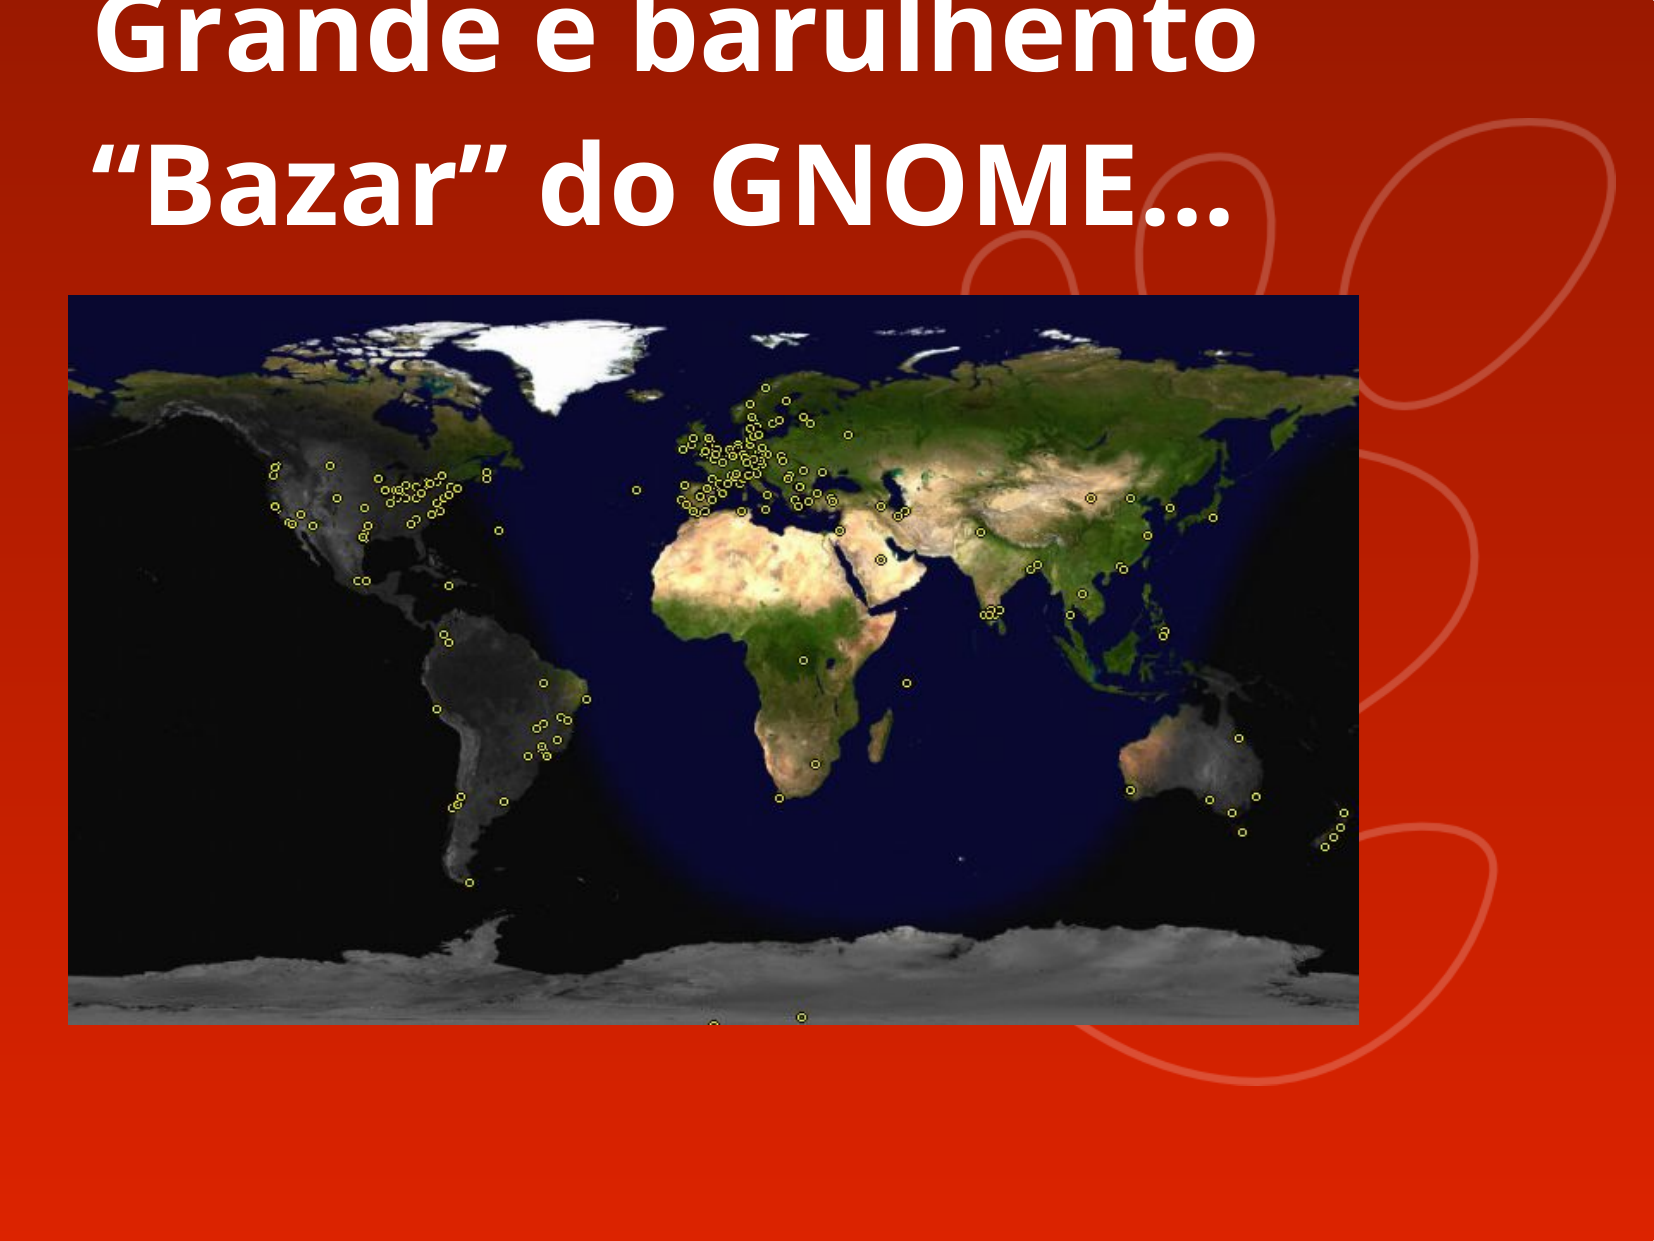

# Grande e barulhento “Bazar” do GNOME...